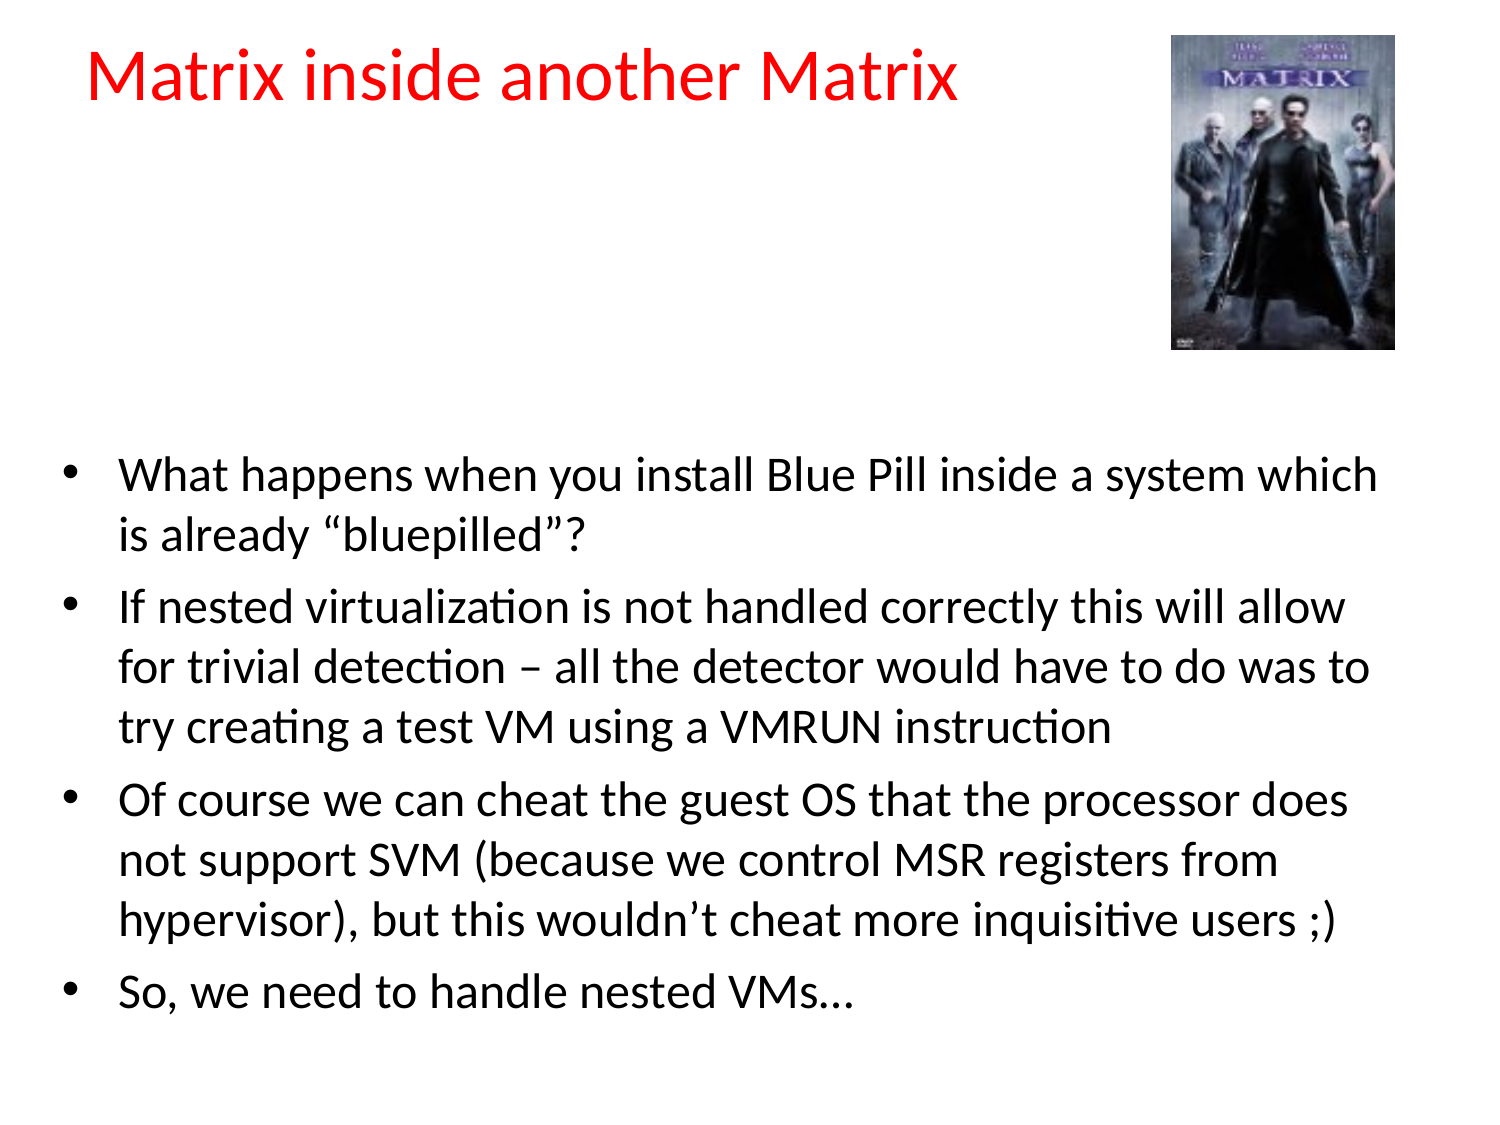

# Matrix inside another Matrix
What happens when you install Blue Pill inside a system which is already “bluepilled”?
If nested virtualization is not handled correctly this will allow for trivial detection – all the detector would have to do was to try creating a test VM using a VMRUN instruction
Of course we can cheat the guest OS that the processor does not support SVM (because we control MSR registers from hypervisor), but this wouldn’t cheat more inquisitive users ;)
So, we need to handle nested VMs…